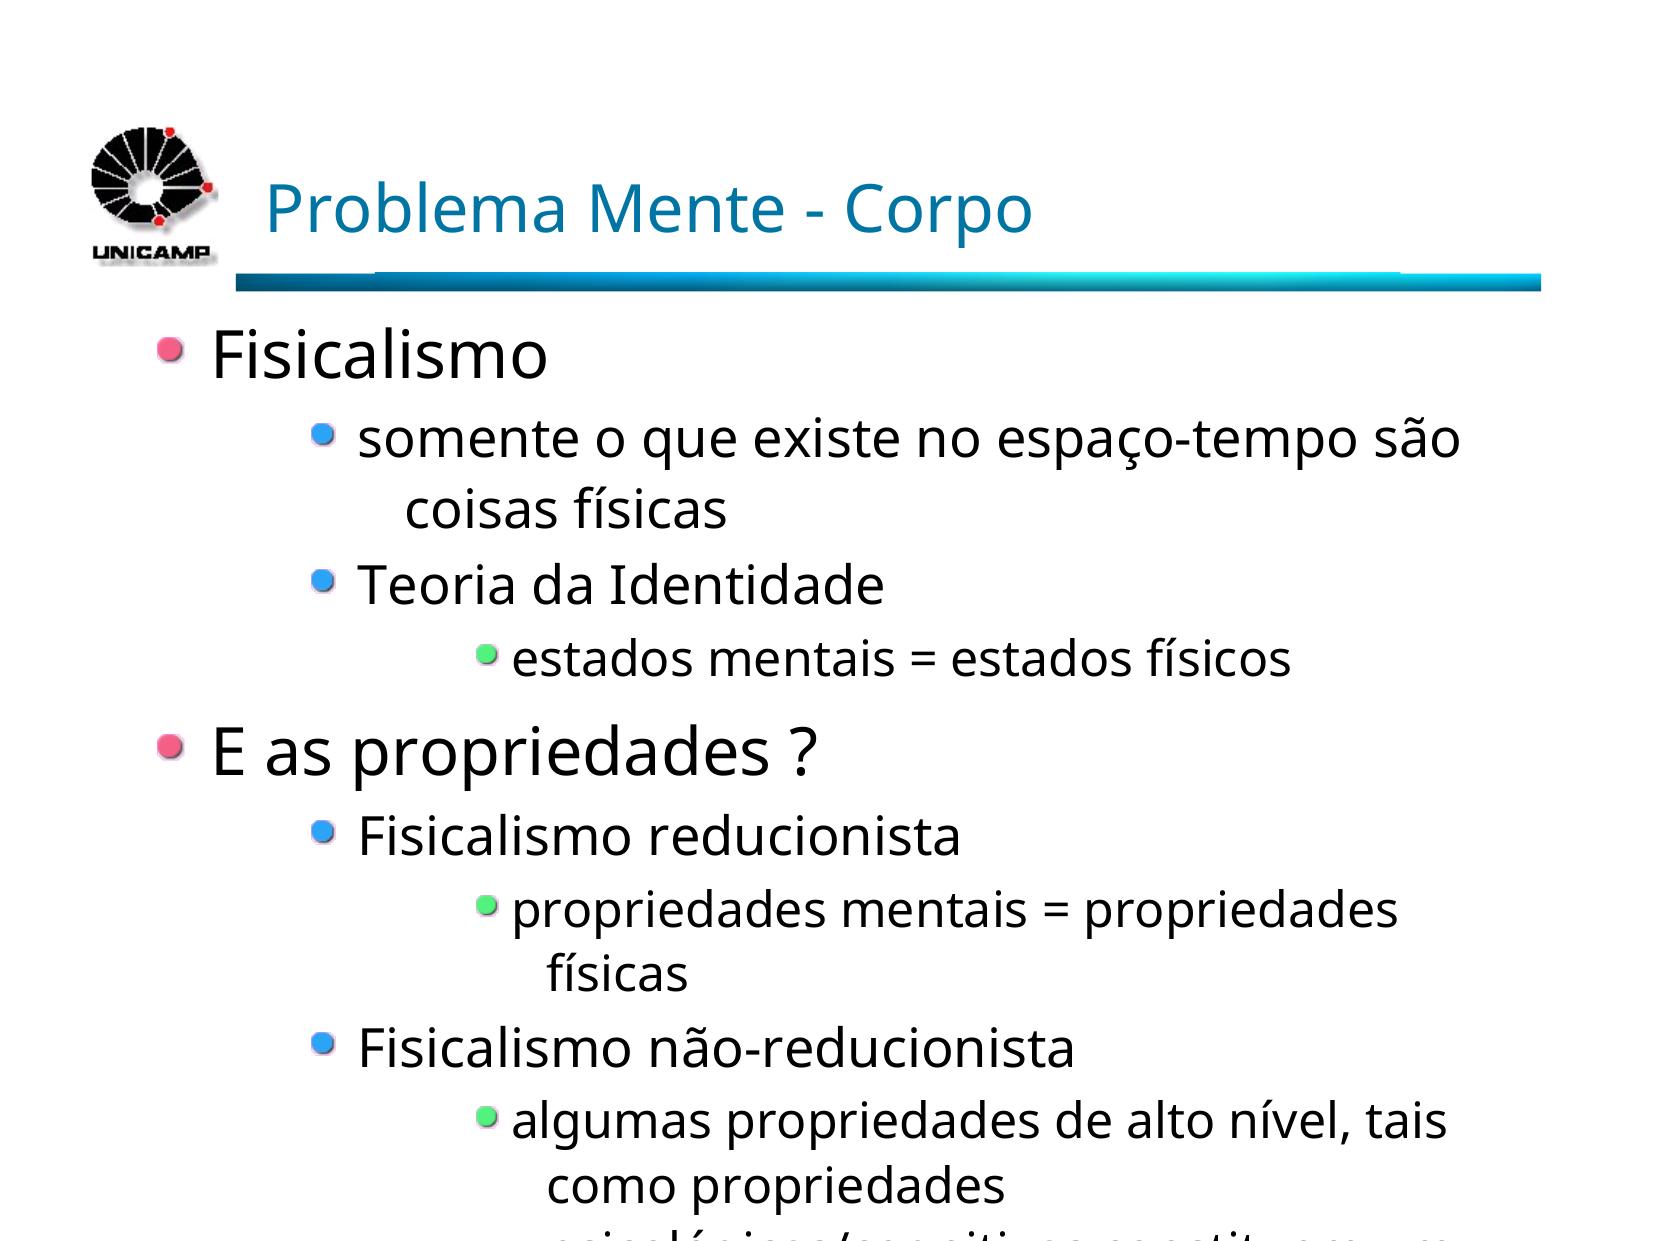

# Problema Mente - Corpo
Fisicalismo
somente o que existe no espaço-tempo são coisas físicas
Teoria da Identidade
estados mentais = estados físicos
E as propriedades ?
Fisicalismo reducionista
propriedades mentais = propriedades físicas
Fisicalismo não-reducionista
algumas propriedades de alto nível, tais como propriedades psicológicas/cognitivas constituem um domínio autônomo, não redutível a propriedades físicas: Dualismo de Propriedade